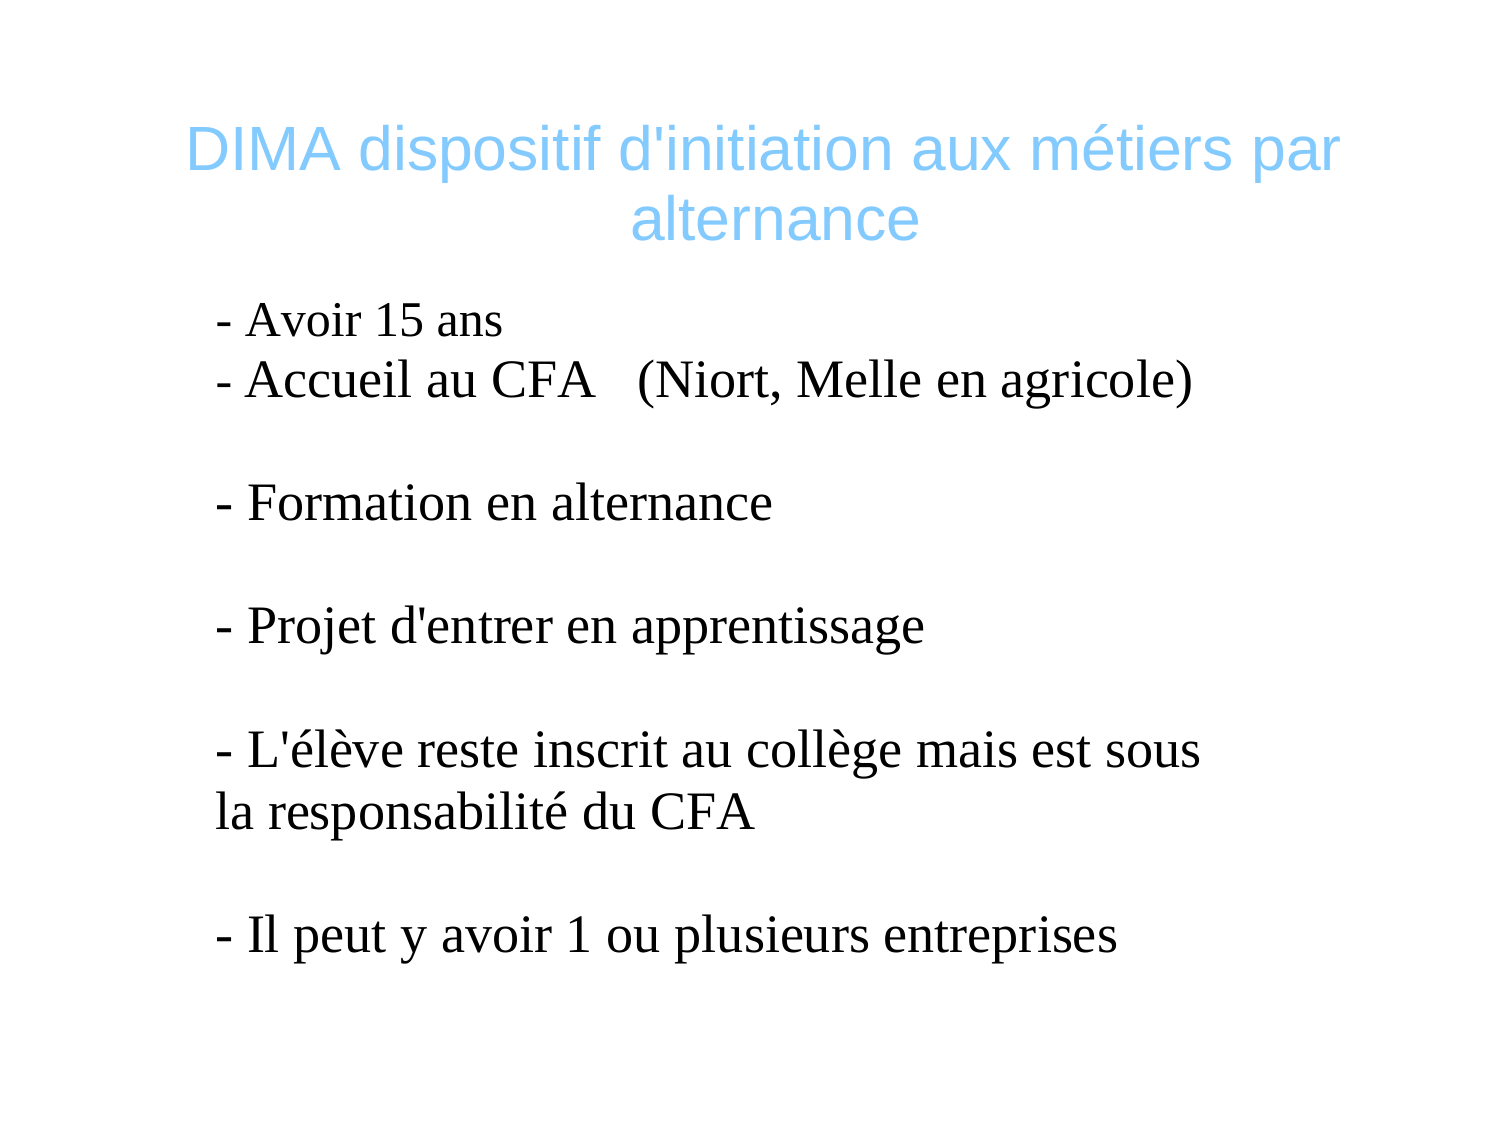

DIMA dispositif d'initiation aux métiers par alternance
- Avoir 15 ans
- Accueil au CFA (Niort, Melle en agricole)
- Formation en alternance
- Projet d'entrer en apprentissage
- L'élève reste inscrit au collège mais est sous
la responsabilité du CFA
- Il peut y avoir 1 ou plusieurs entreprises